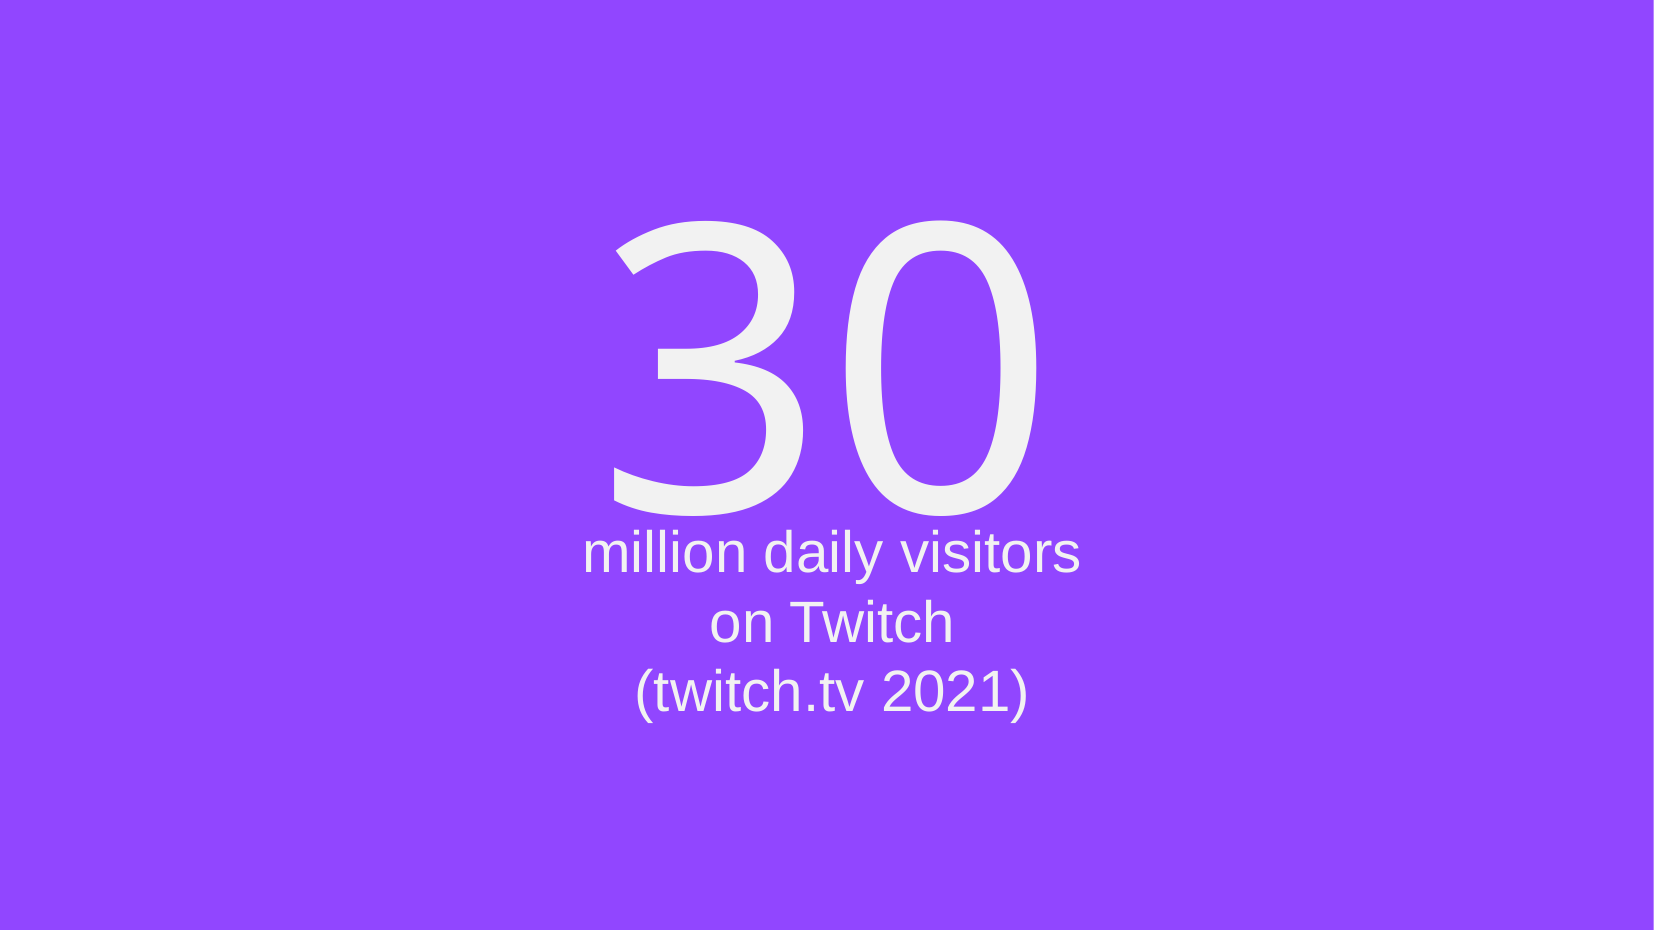

# 30
million daily visitors
on Twitch
(twitch.tv 2021)